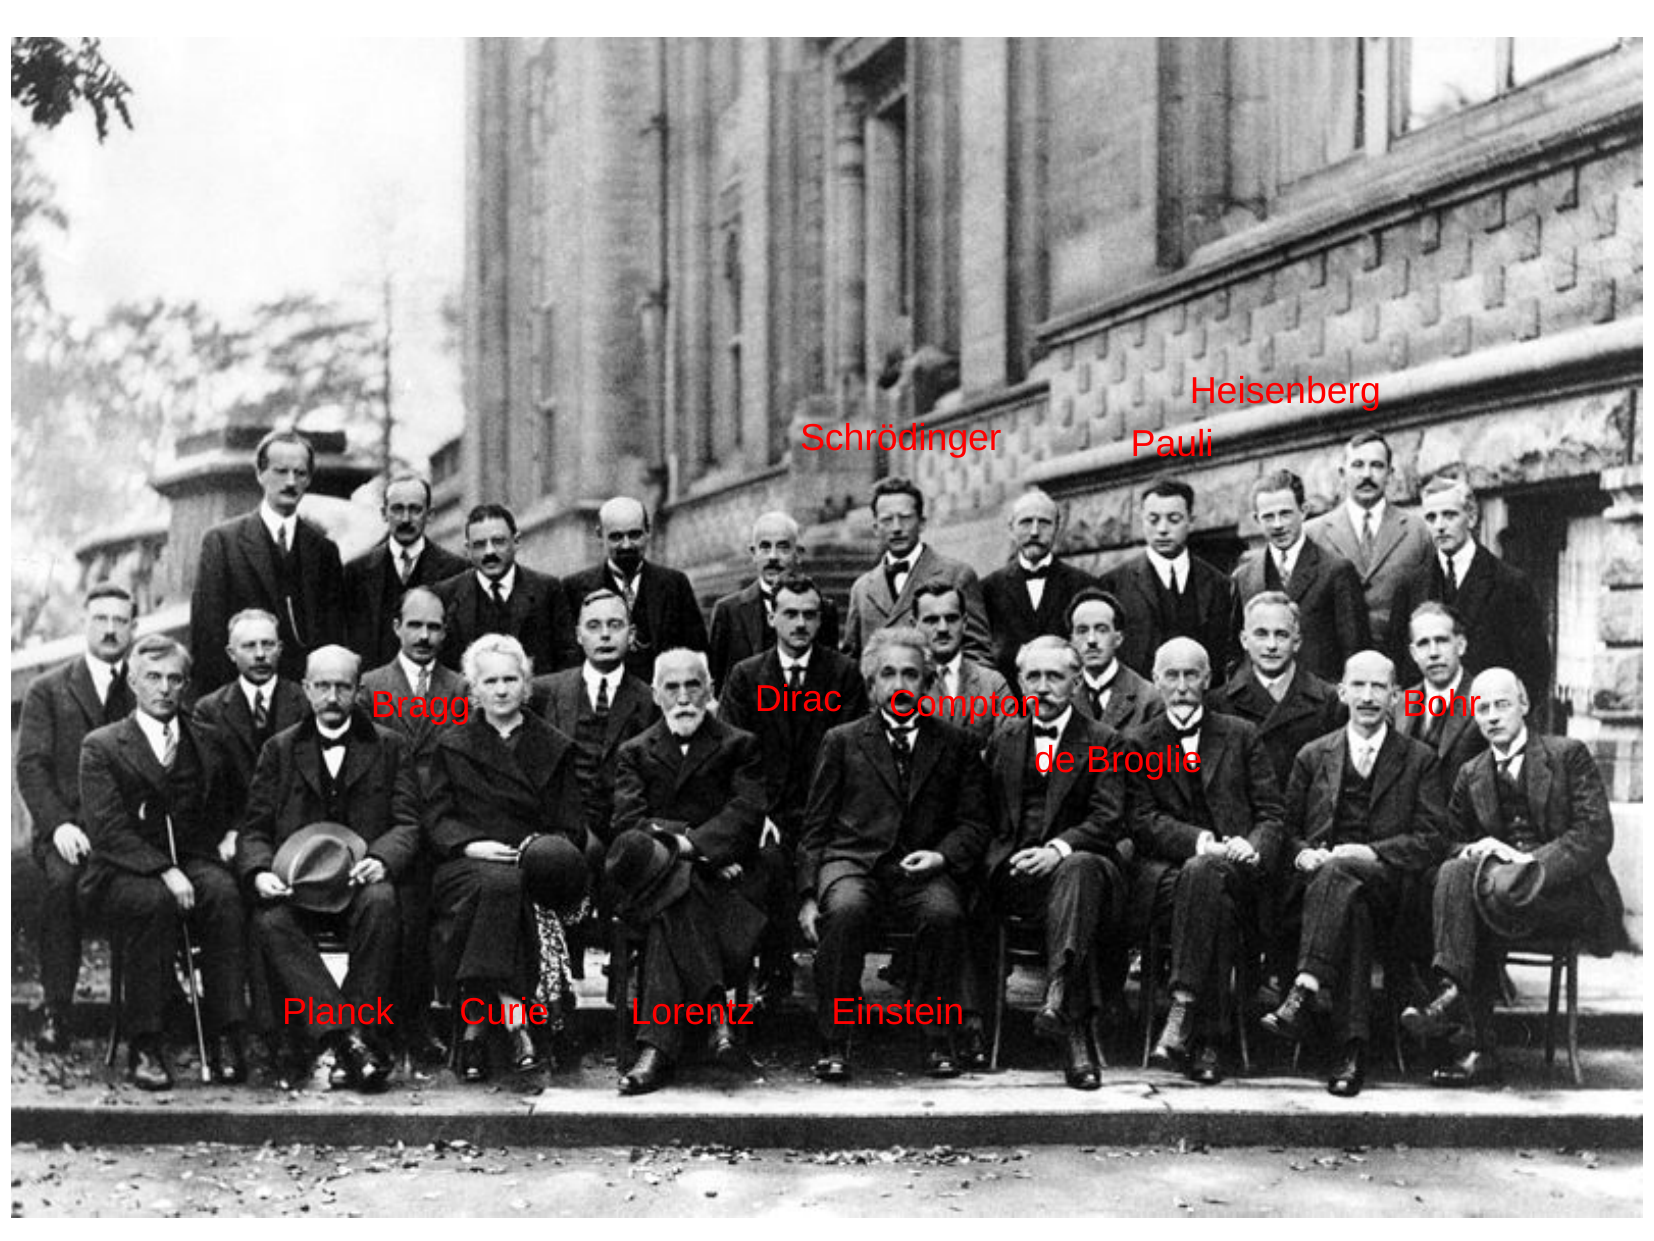

# Solvay Conference 1927
Heisenberg
Schrödinger
Pauli
Dirac
Bohr
Compton
Bragg
de Broglie
Planck
Curie
Lorentz
Einstein
/ Are Raklev / 21.02.11
FYS2140
10